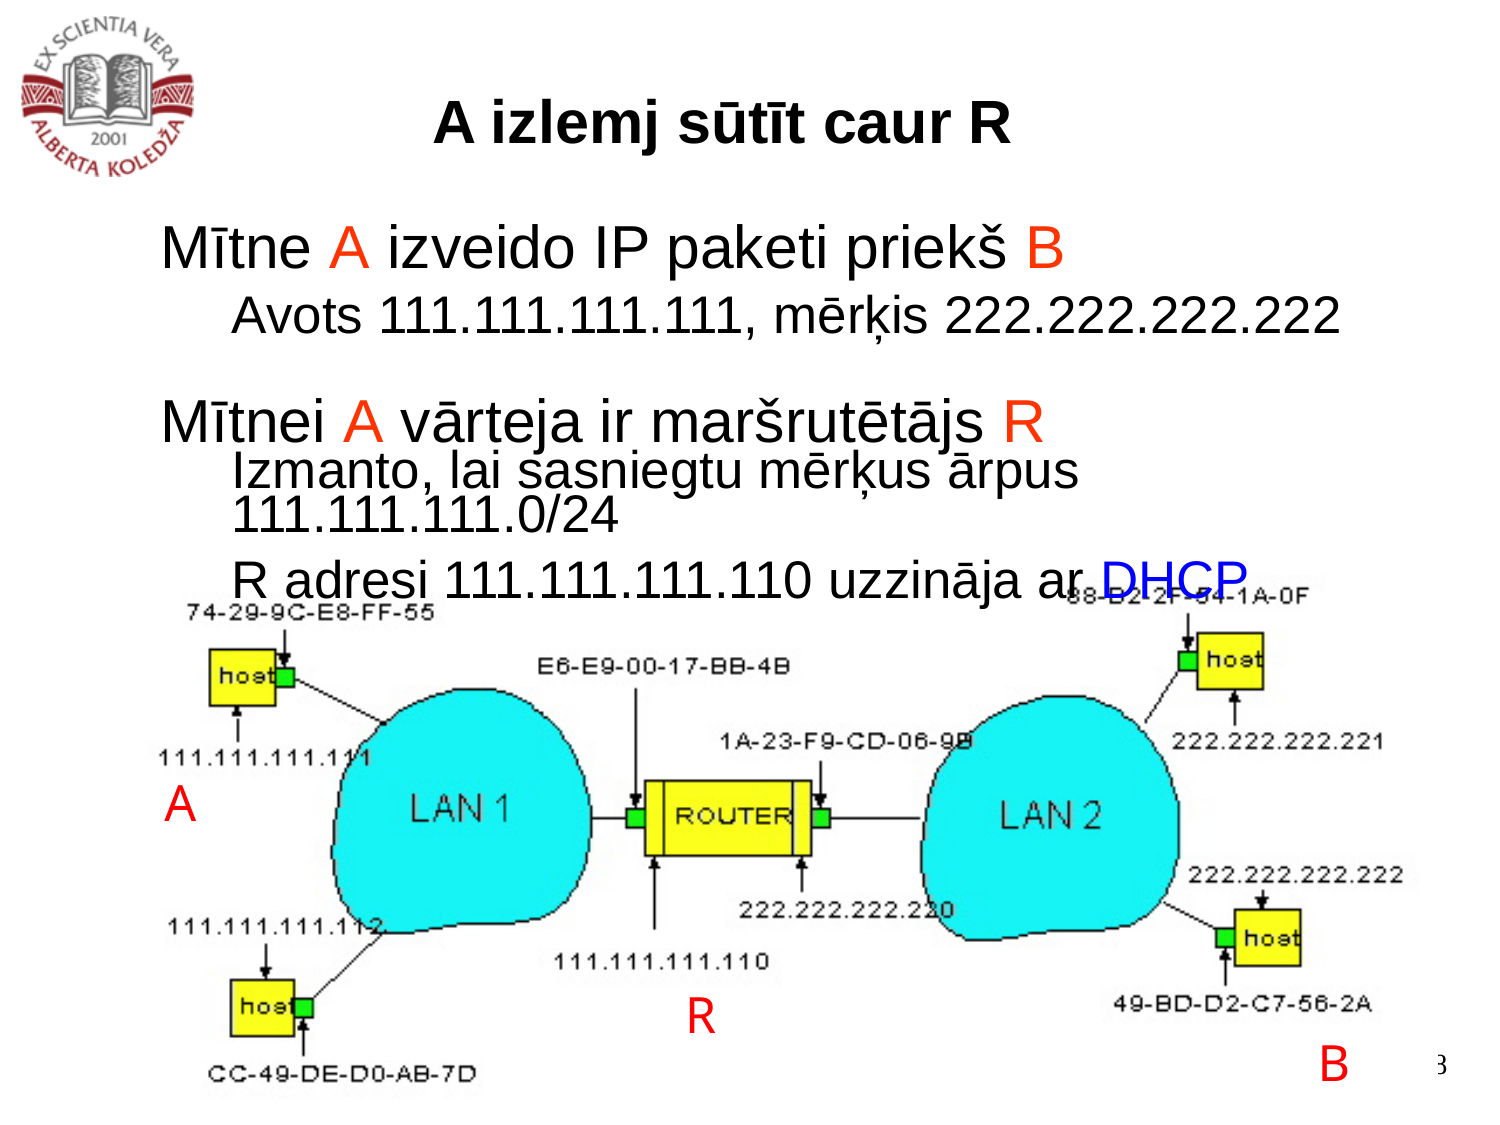

# A izlemj sūtīt caur R
Mītne A izveido IP paketi priekš B
Avots 111.111.111.111, mērķis 222.222.222.222
Mītnei A vārteja ir maršrutētājs R
Izmanto, lai sasniegtu mērķus ārpus 111.111.111.0/24
R adresi 111.111.111.110 uzzināja ar DHCP
A
R
B